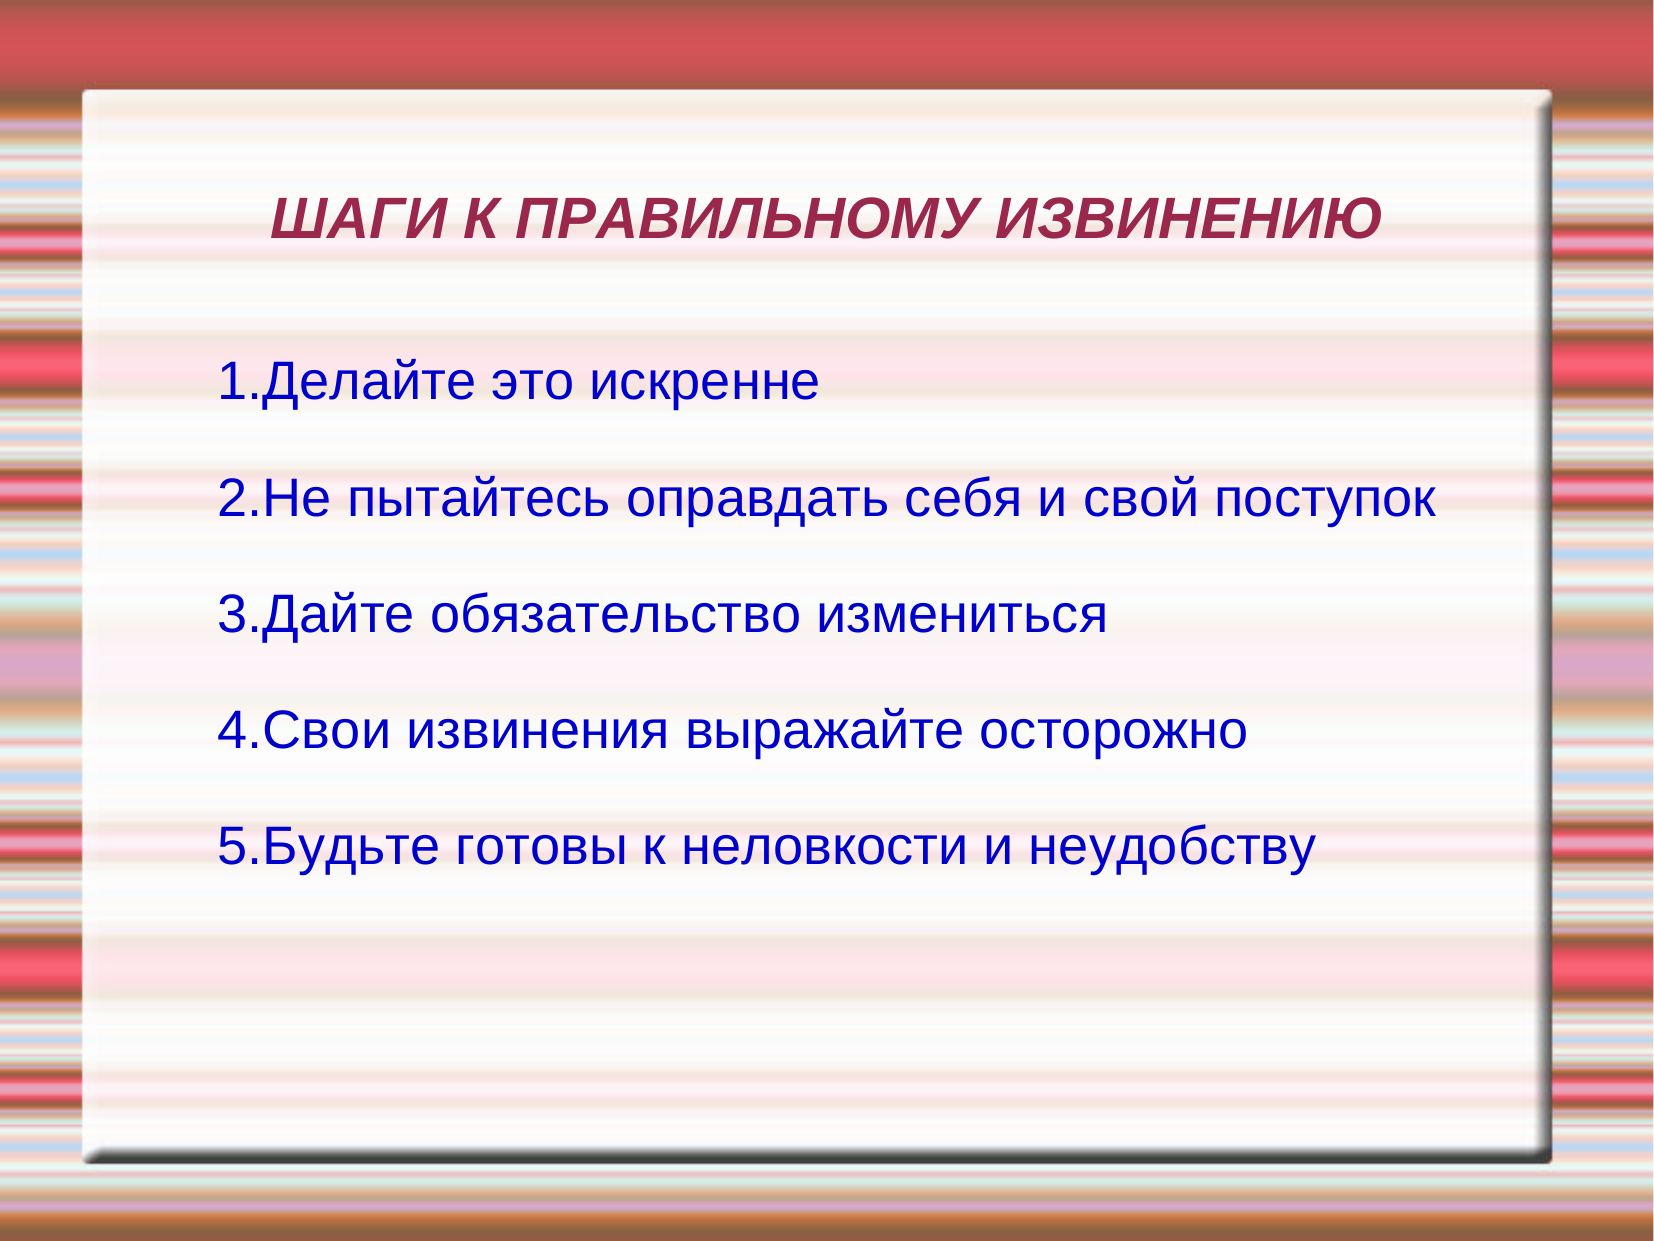

# ШАГИ К ПРАВИЛЬНОМУ ИЗВИНЕНИЮ
1.Делайте это искренне
2.Не пытайтесь оправдать себя и свой поступок
3.Дайте обязательство измениться
4.Свои извинения выражайте осторожно
5.Будьте готовы к неловкости и неудобству